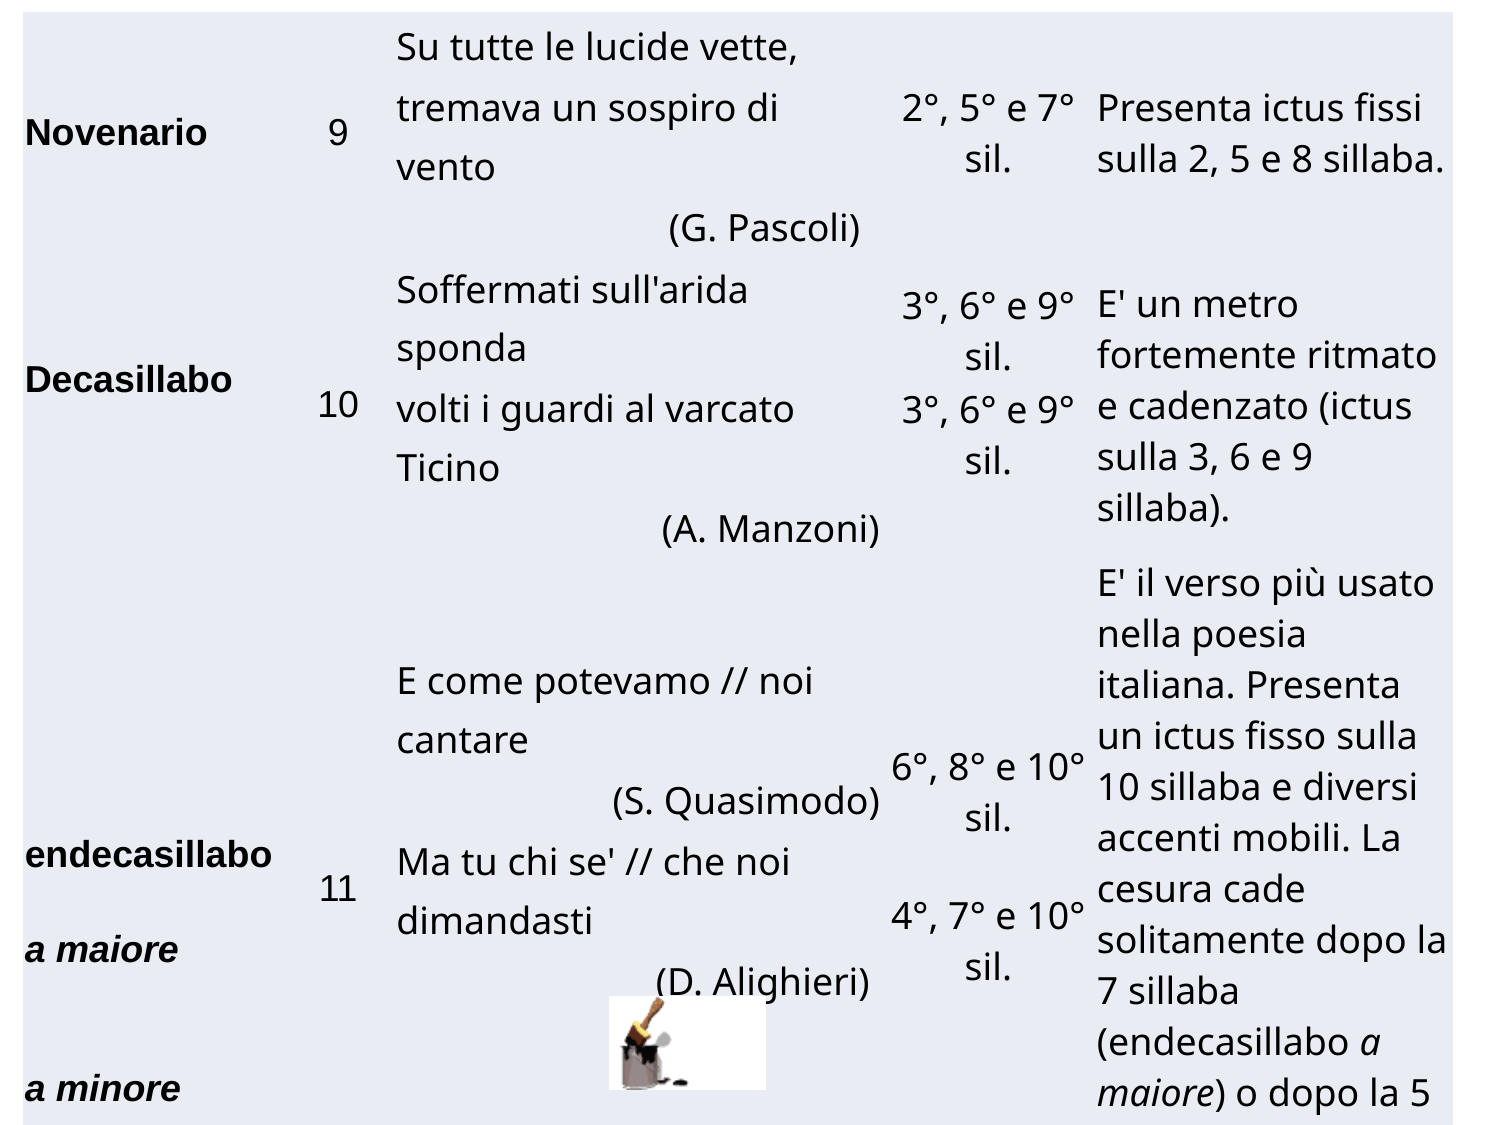

| Novenario | 9 | Su tutte le lucide vette, tremava un sospiro di vento (G. Pascoli) | 2°, 5° e 7° sil. | Presenta ictus fissi sulla 2, 5 e 8 sillaba. |
| --- | --- | --- | --- | --- |
| Decasillabo | 10 | Soffermati sull'arida sponda volti i guardi al varcato Ticino (A. Manzoni) | 3°, 6° e 9° sil. 3°, 6° e 9° sil. | E' un metro fortemente ritmato e cadenzato (ictus sulla 3, 6 e 9 sillaba). |
| endecasillabo   a maiore   a minore | 11 | E come potevamo // noi cantare (S. Quasimodo) Ma tu chi se' // che noi dimandasti (D. Alighieri) | 6°, 8° e 10° sil.   4°, 7° e 10° sil. | E' il verso più usato nella poesia italiana. Presenta un ictus fisso sulla 10 sillaba e diversi accenti mobili. La cesura cade solitamente dopo la 7 sillaba (endecasillabo a maiore) o dopo la 5 (endecasillabo a minore). |